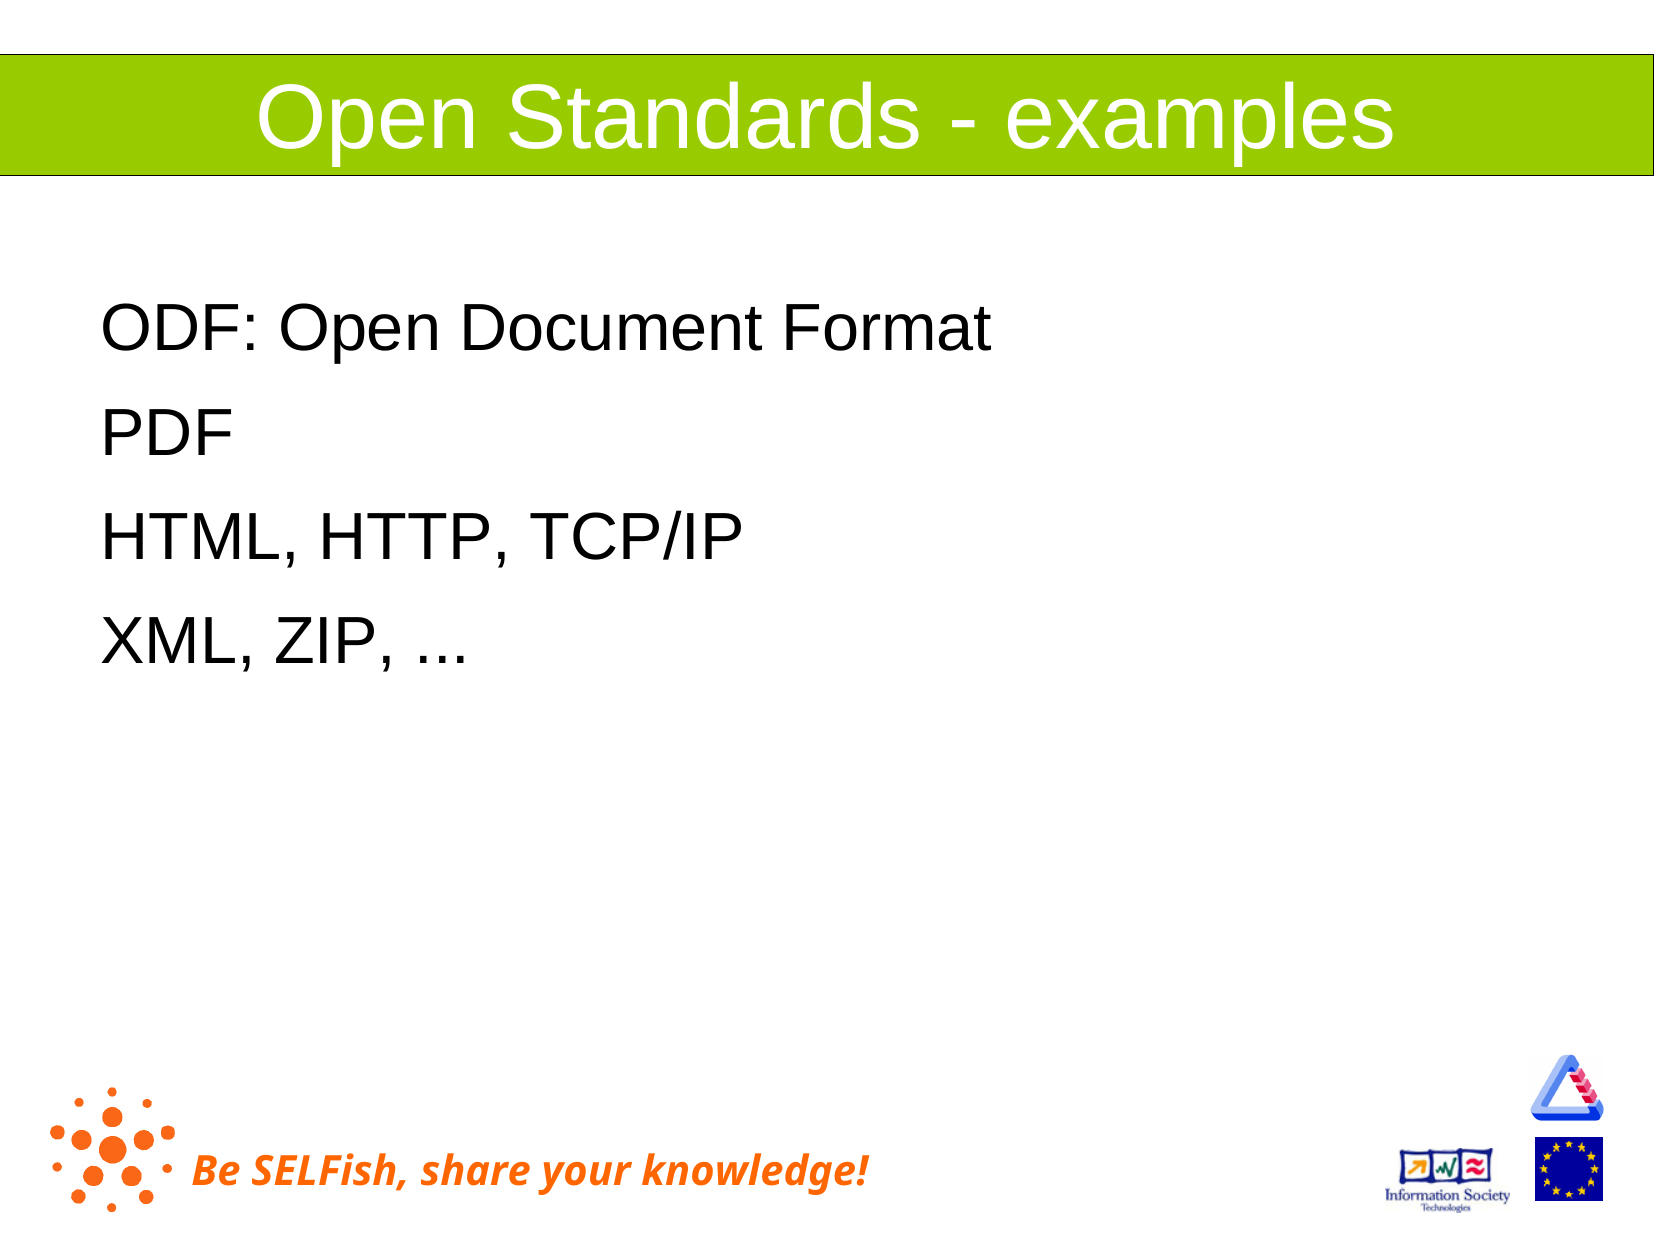

# Open Standards - examples
ODF: Open Document Format
PDF
HTML, HTTP, TCP/IP
XML, ZIP, ...